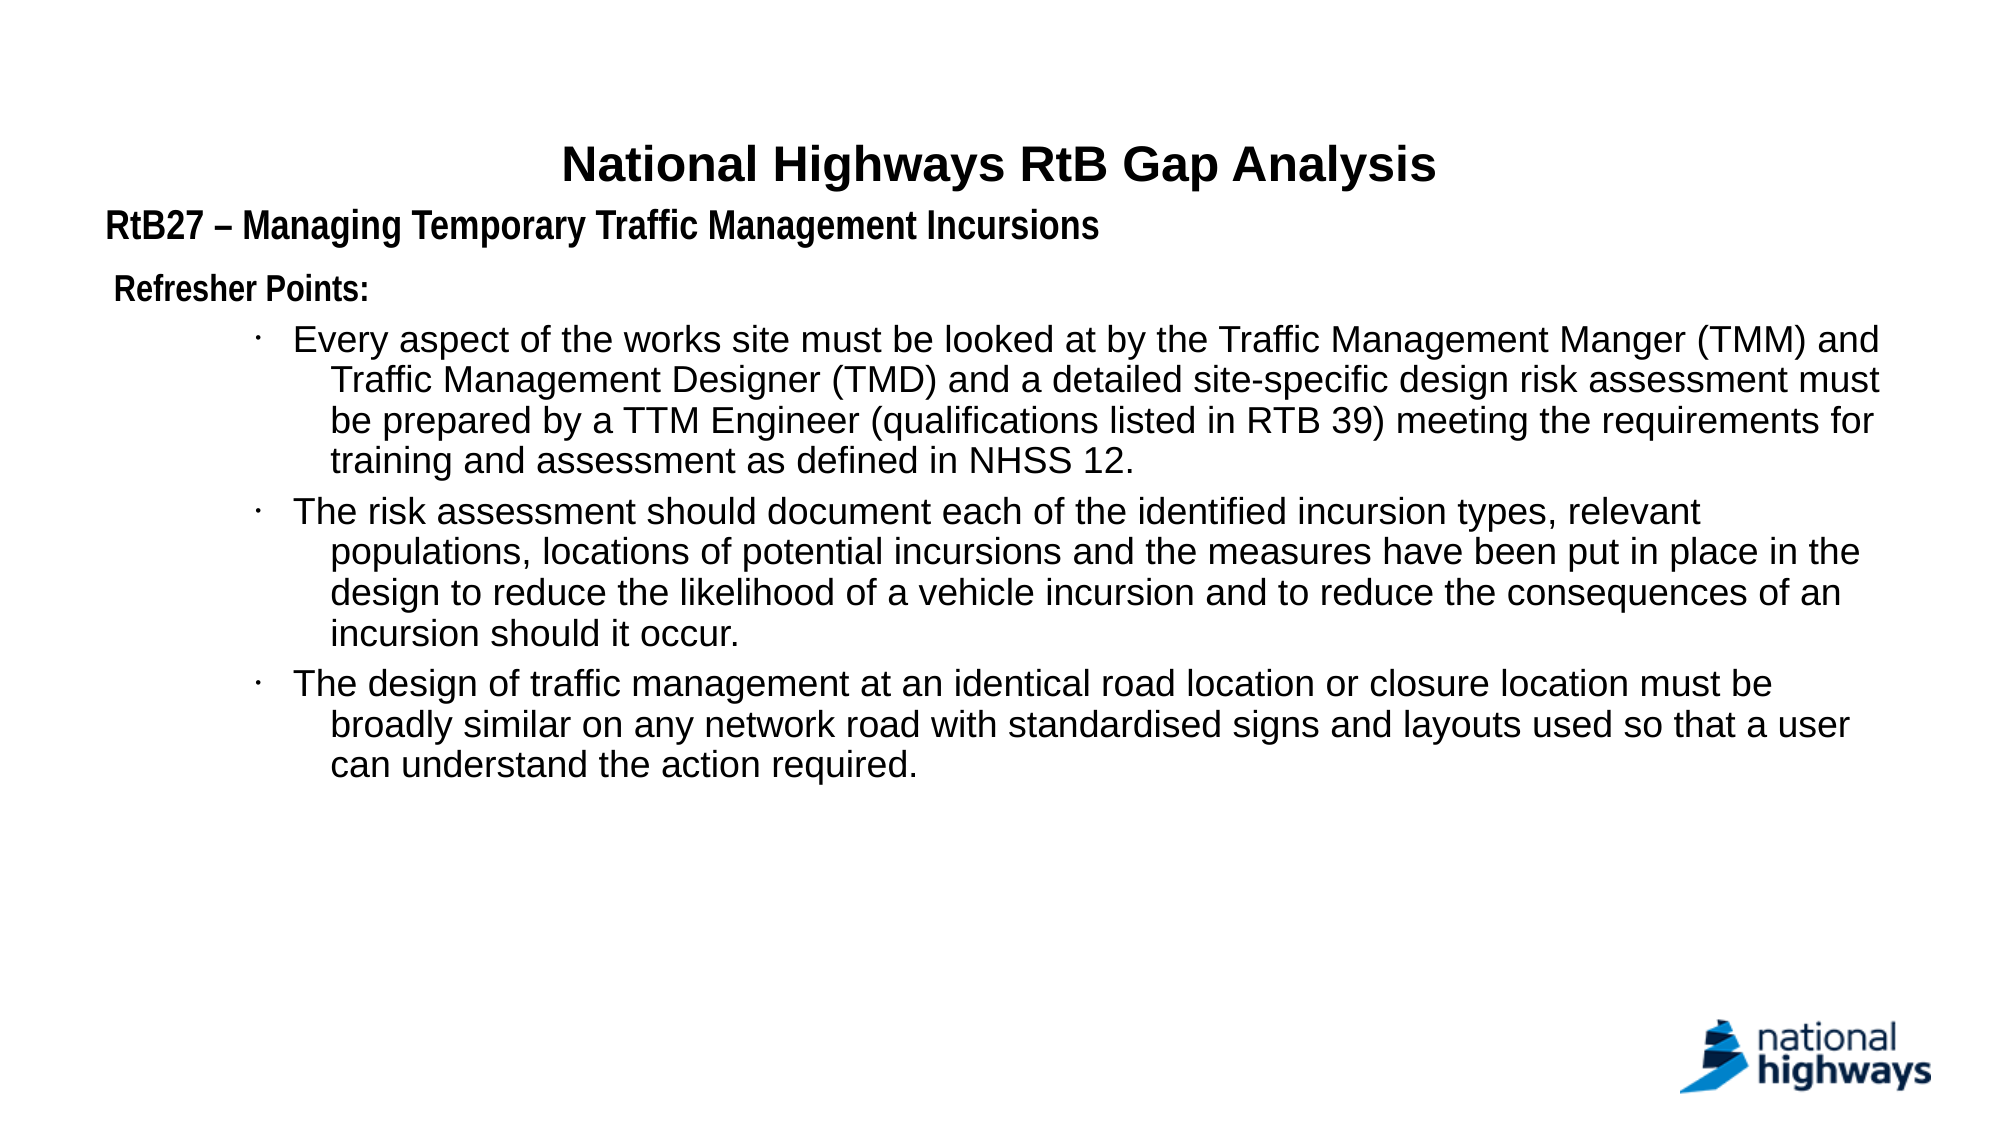

# National Highways RtB Gap Analysis
RtB27 – Managing Temporary Traffic Management Incursions
 Refresher Points:
Every aspect of the works site must be looked at by the Traffic Management Manger (TMM) and Traffic Management Designer (TMD) and a detailed site-specific design risk assessment must be prepared by a TTM Engineer (qualifications listed in RTB 39) meeting the requirements for training and assessment as defined in NHSS 12.
The risk assessment should document each of the identified incursion types, relevant populations, locations of potential incursions and the measures have been put in place in the design to reduce the likelihood of a vehicle incursion and to reduce the consequences of an incursion should it occur.
The design of traffic management at an identical road location or closure location must be broadly similar on any network road with standardised signs and layouts used so that a user can understand the action required.